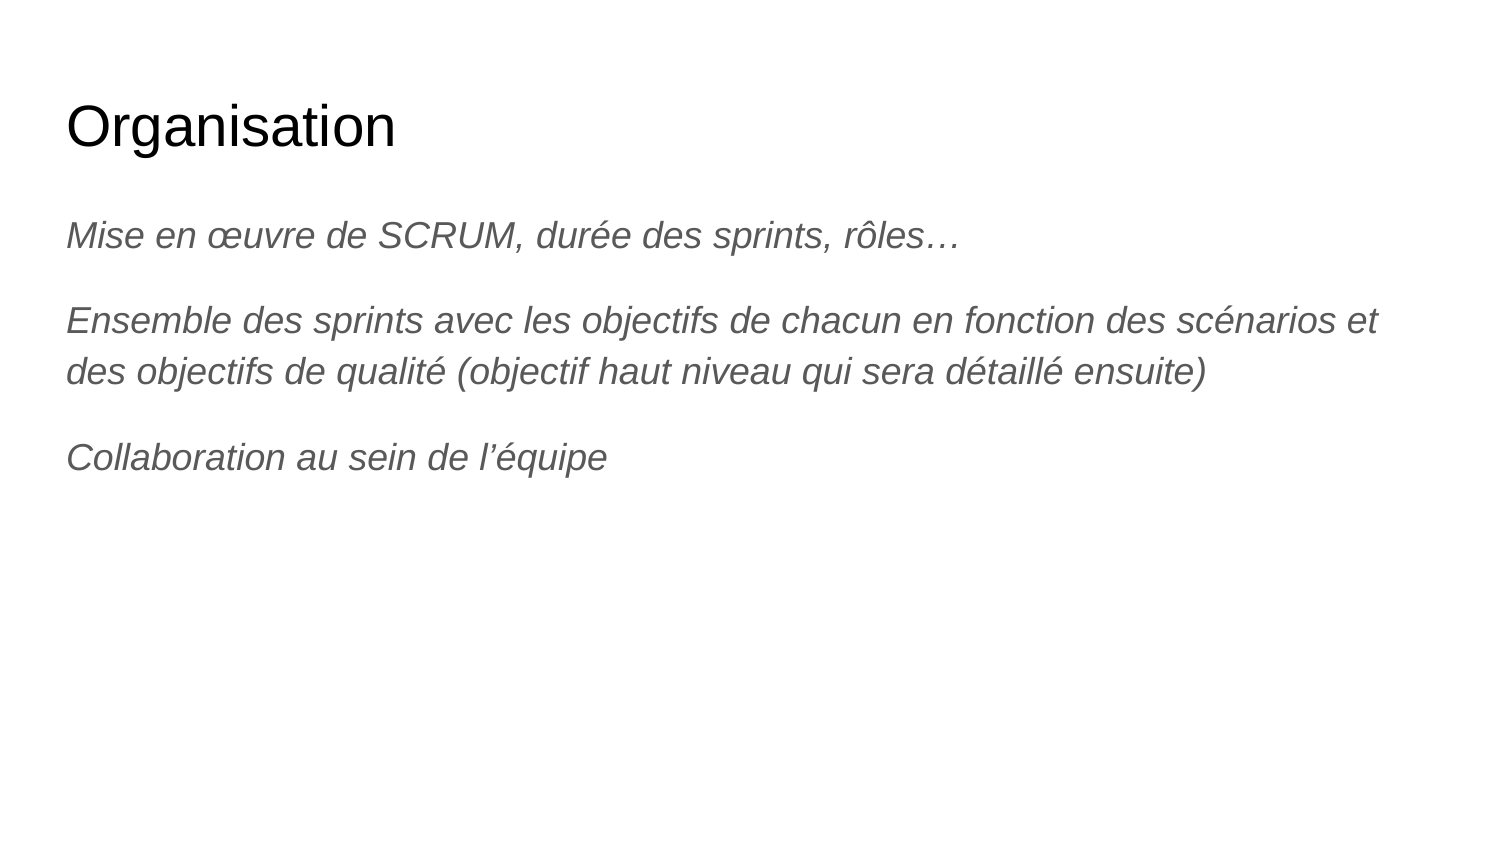

# Organisation
Mise en œuvre de SCRUM, durée des sprints, rôles…
Ensemble des sprints avec les objectifs de chacun en fonction des scénarios et des objectifs de qualité (objectif haut niveau qui sera détaillé ensuite)
Collaboration au sein de l’équipe